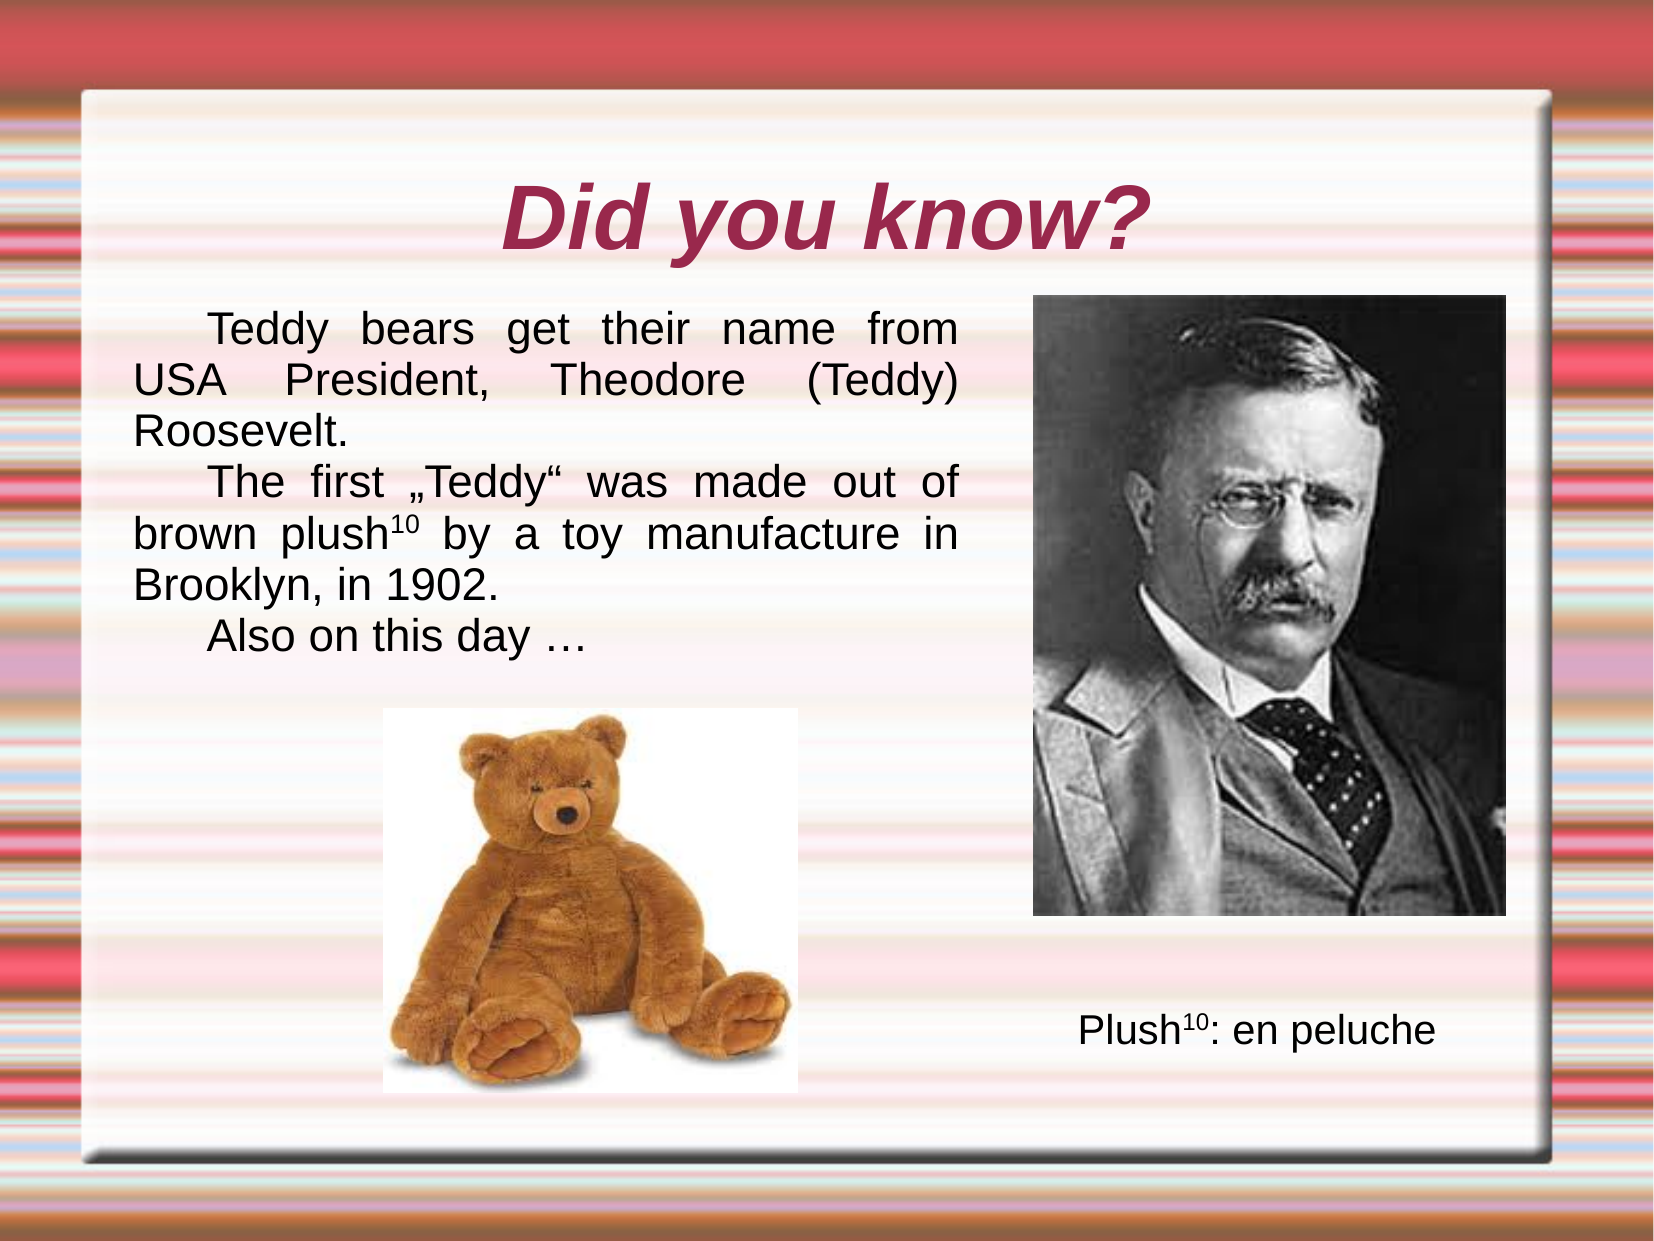

# Did you know?
	Teddy bears get their name from USA President, Theodore (Teddy) Roosevelt.
	The first „Teddy“ was made out of brown plush10 by a toy manufacture in Brooklyn, in 1902.
	Also on this day …
Plush10: en peluche